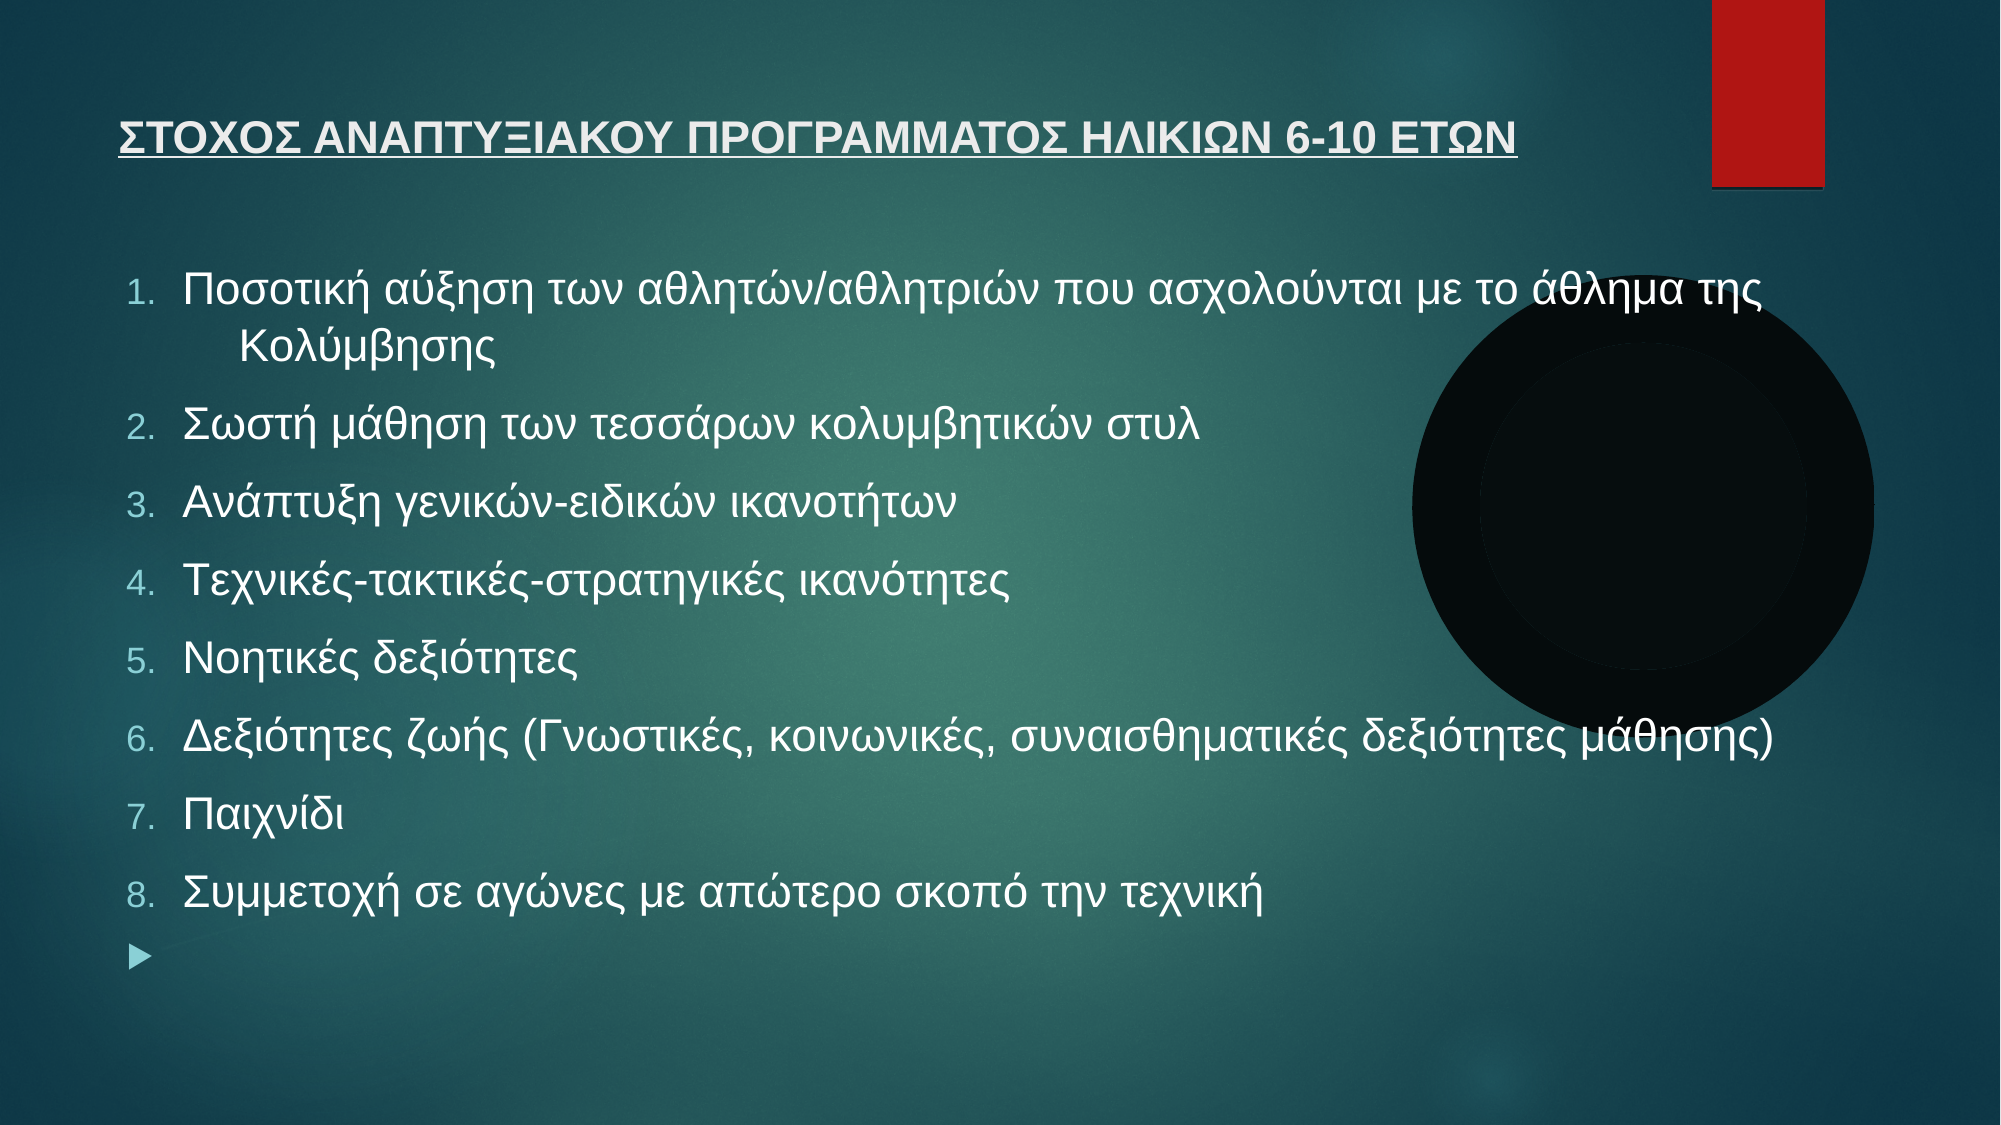

# ΣΤΟΧΟΣ ΑΝΑΠΤΥΞΙΑΚΟΥ ΠΡΟΓΡΑΜΜΑΤΟΣ ΗΛΙΚΙΩΝ 6-10 ΕΤΩΝ
Ποσοτική αύξηση των αθλητών/αθλητριών που ασχολούνται με το άθλημα της Κολύμβησης
Σωστή μάθηση των τεσσάρων κολυμβητικών στυλ
Ανάπτυξη γενικών-ειδικών ικανοτήτων
Τεχνικές-τακτικές-στρατηγικές ικανότητες
Νοητικές δεξιότητες
Δεξιότητες ζωής (Γνωστικές, κοινωνικές, συναισθηματικές δεξιότητες μάθησης)
Παιχνίδι
Συμμετοχή σε αγώνες με απώτερο σκοπό την τεχνική